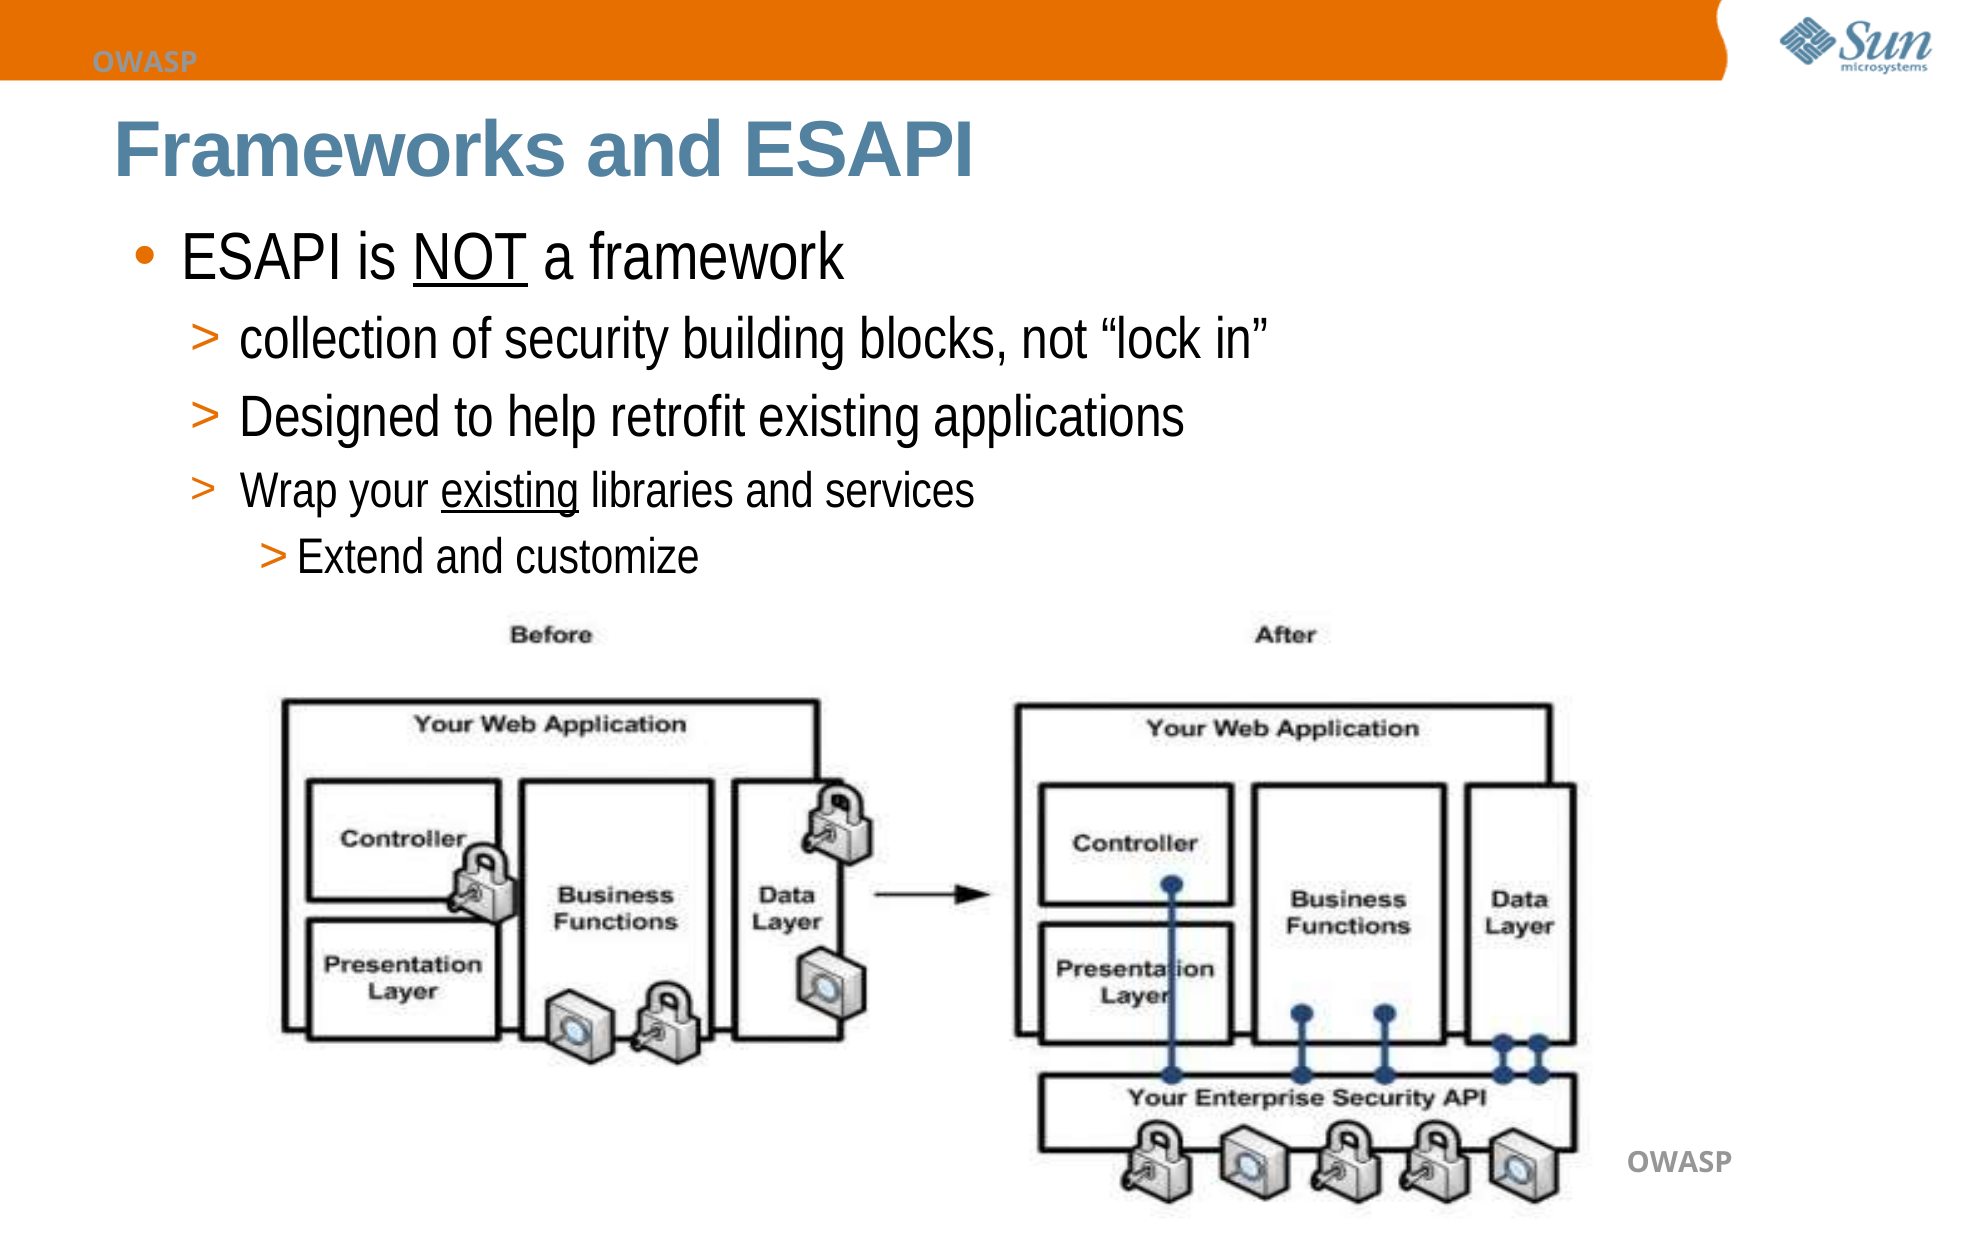

# Frameworks and ESAPI
ESAPI is NOT a framework
collection of security building blocks, not “lock in”
Designed to help retrofit existing applications
Wrap your existing libraries and services
Extend and customize